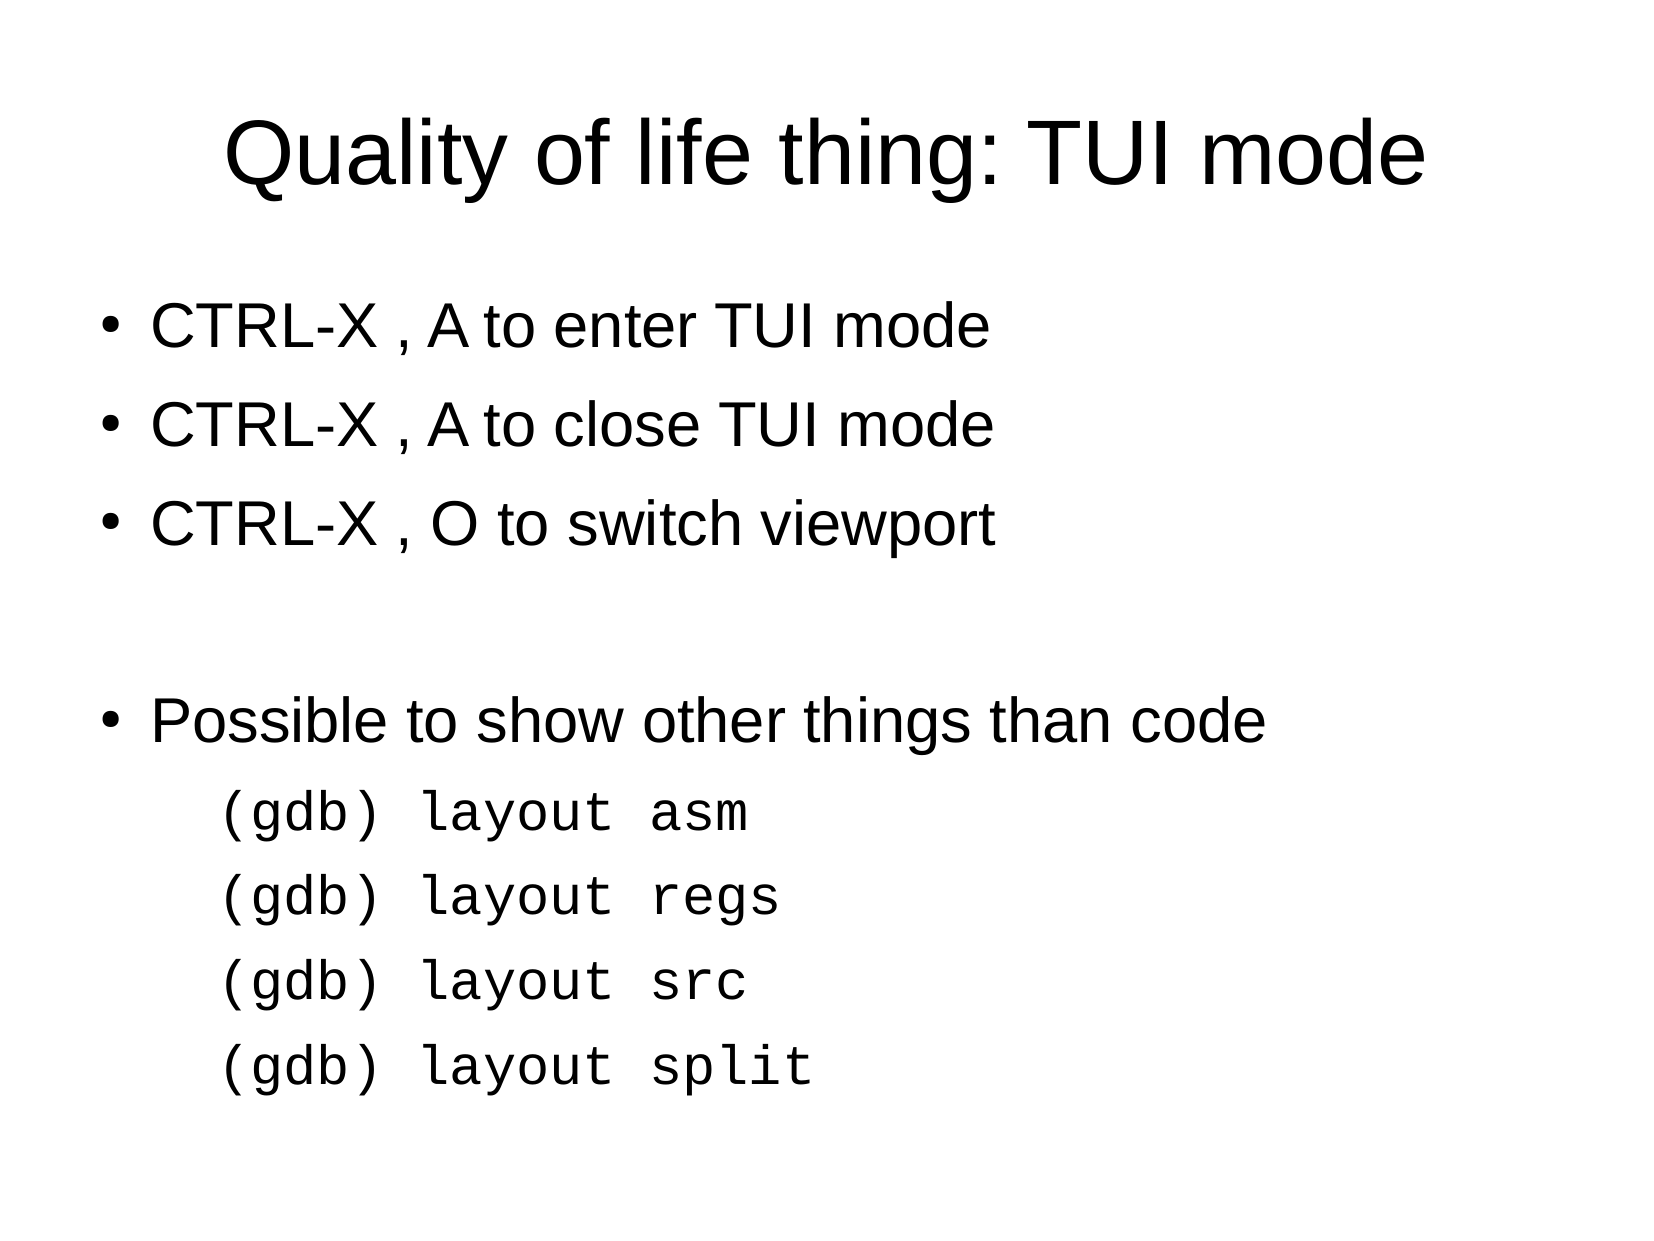

# Quality of life thing: TUI mode
CTRL-X , A to enter TUI mode
CTRL-X , A to close TUI mode
CTRL-X , O to switch viewport
Possible to show other things than code
(gdb) layout asm
(gdb) layout regs
(gdb) layout src
(gdb) layout split